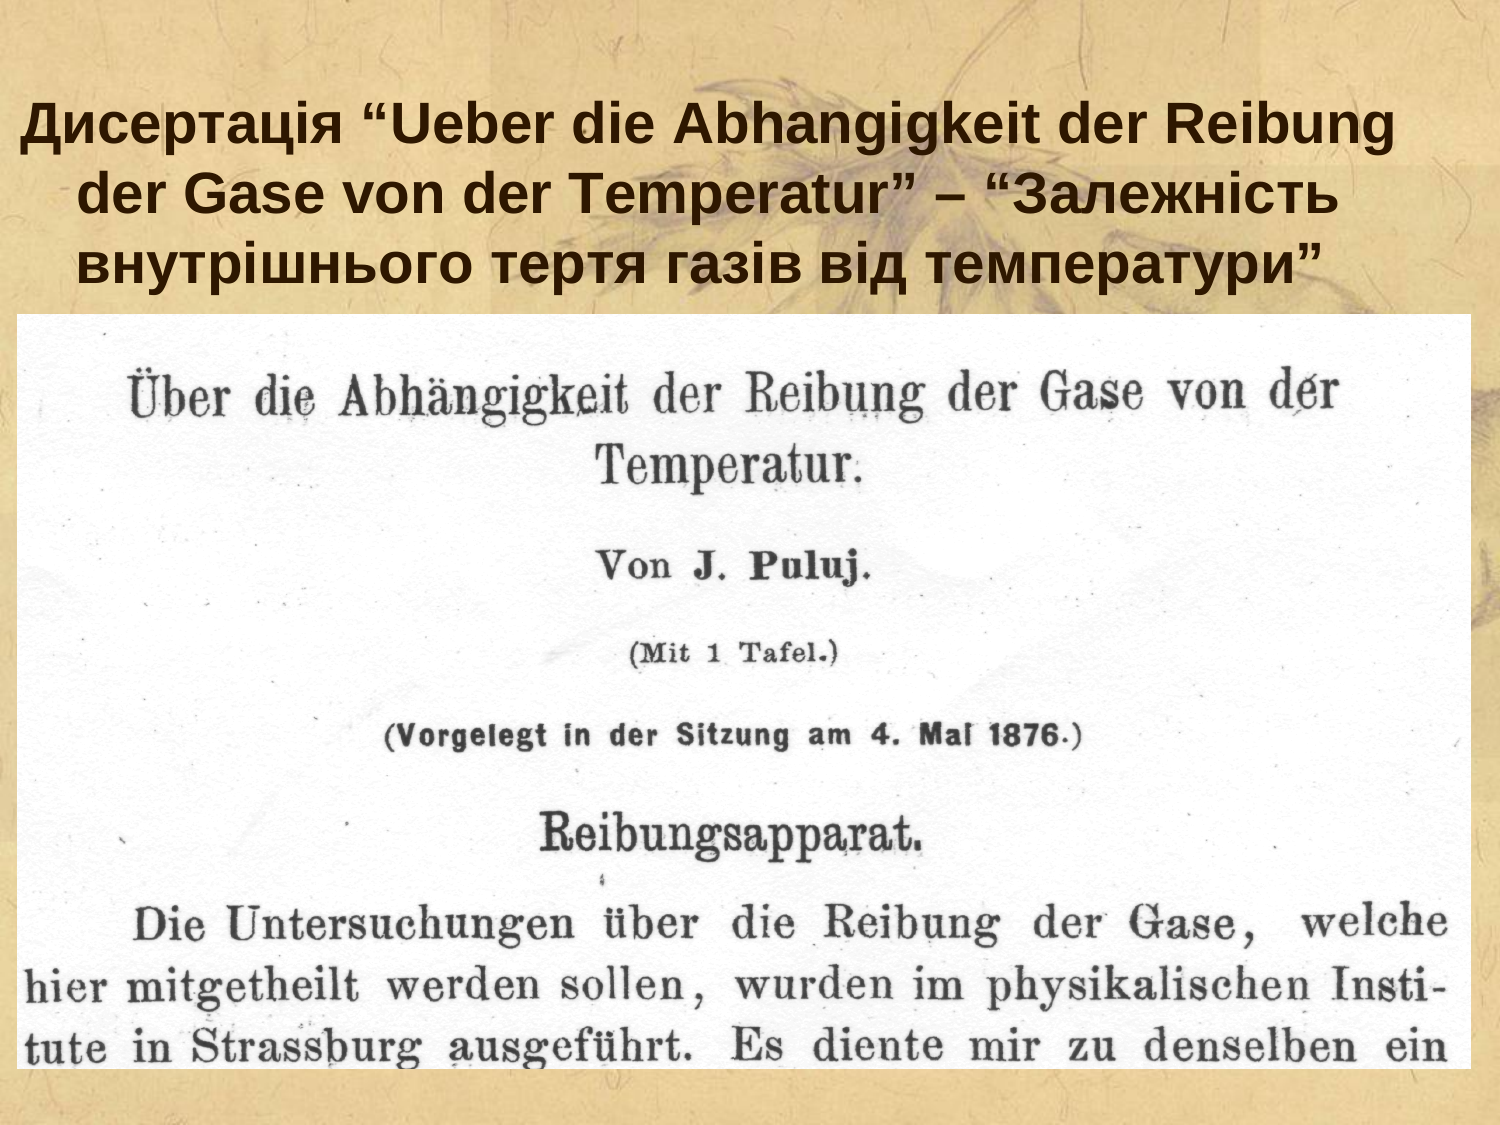

# Дисертація “Ueber die Abhangigkeit der Reibung der Gase von der Temperatur” – “Залежність внутрішнього тертя газів від температури”